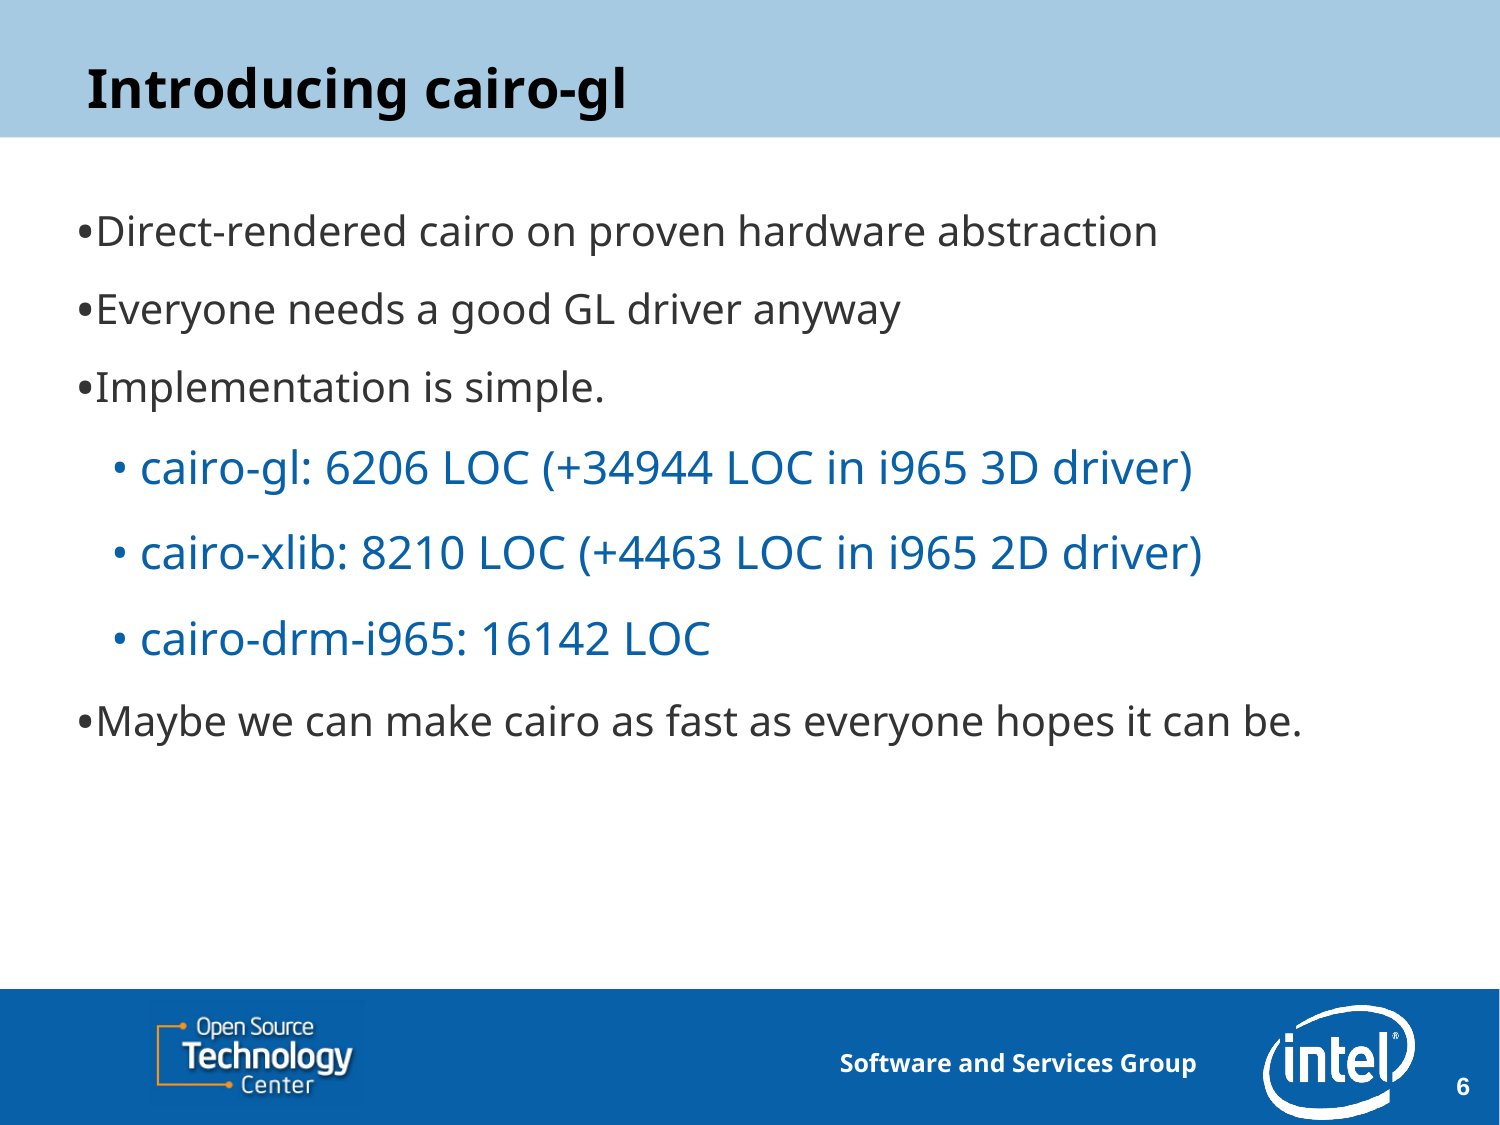

# Introducing cairo-gl
Direct-rendered cairo on proven hardware abstraction
Everyone needs a good GL driver anyway
Implementation is simple.
cairo-gl: 6206 LOC (+34944 LOC in i965 3D driver)
cairo-xlib: 8210 LOC (+4463 LOC in i965 2D driver)
cairo-drm-i965: 16142 LOC
Maybe we can make cairo as fast as everyone hopes it can be.